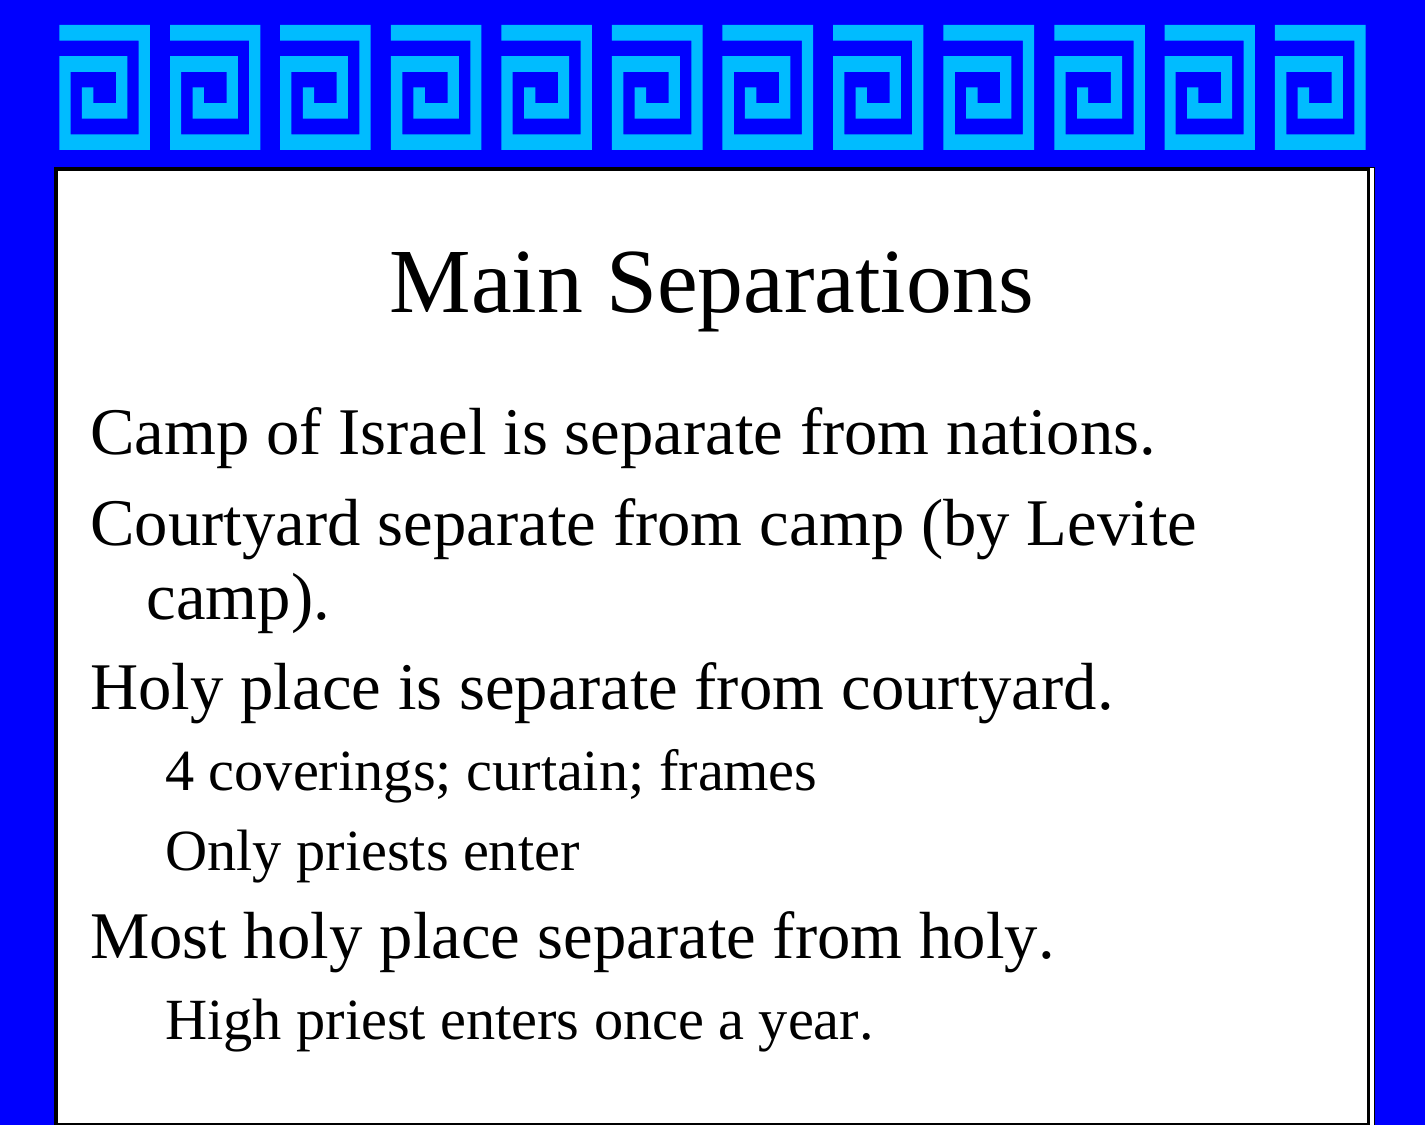

# Main Separations
Camp of Israel is separate from nations.
Courtyard separate from camp (by Levite camp).
Holy place is separate from courtyard.
4 coverings; curtain; frames
Only priests enter
Most holy place separate from holy.
High priest enters once a year.